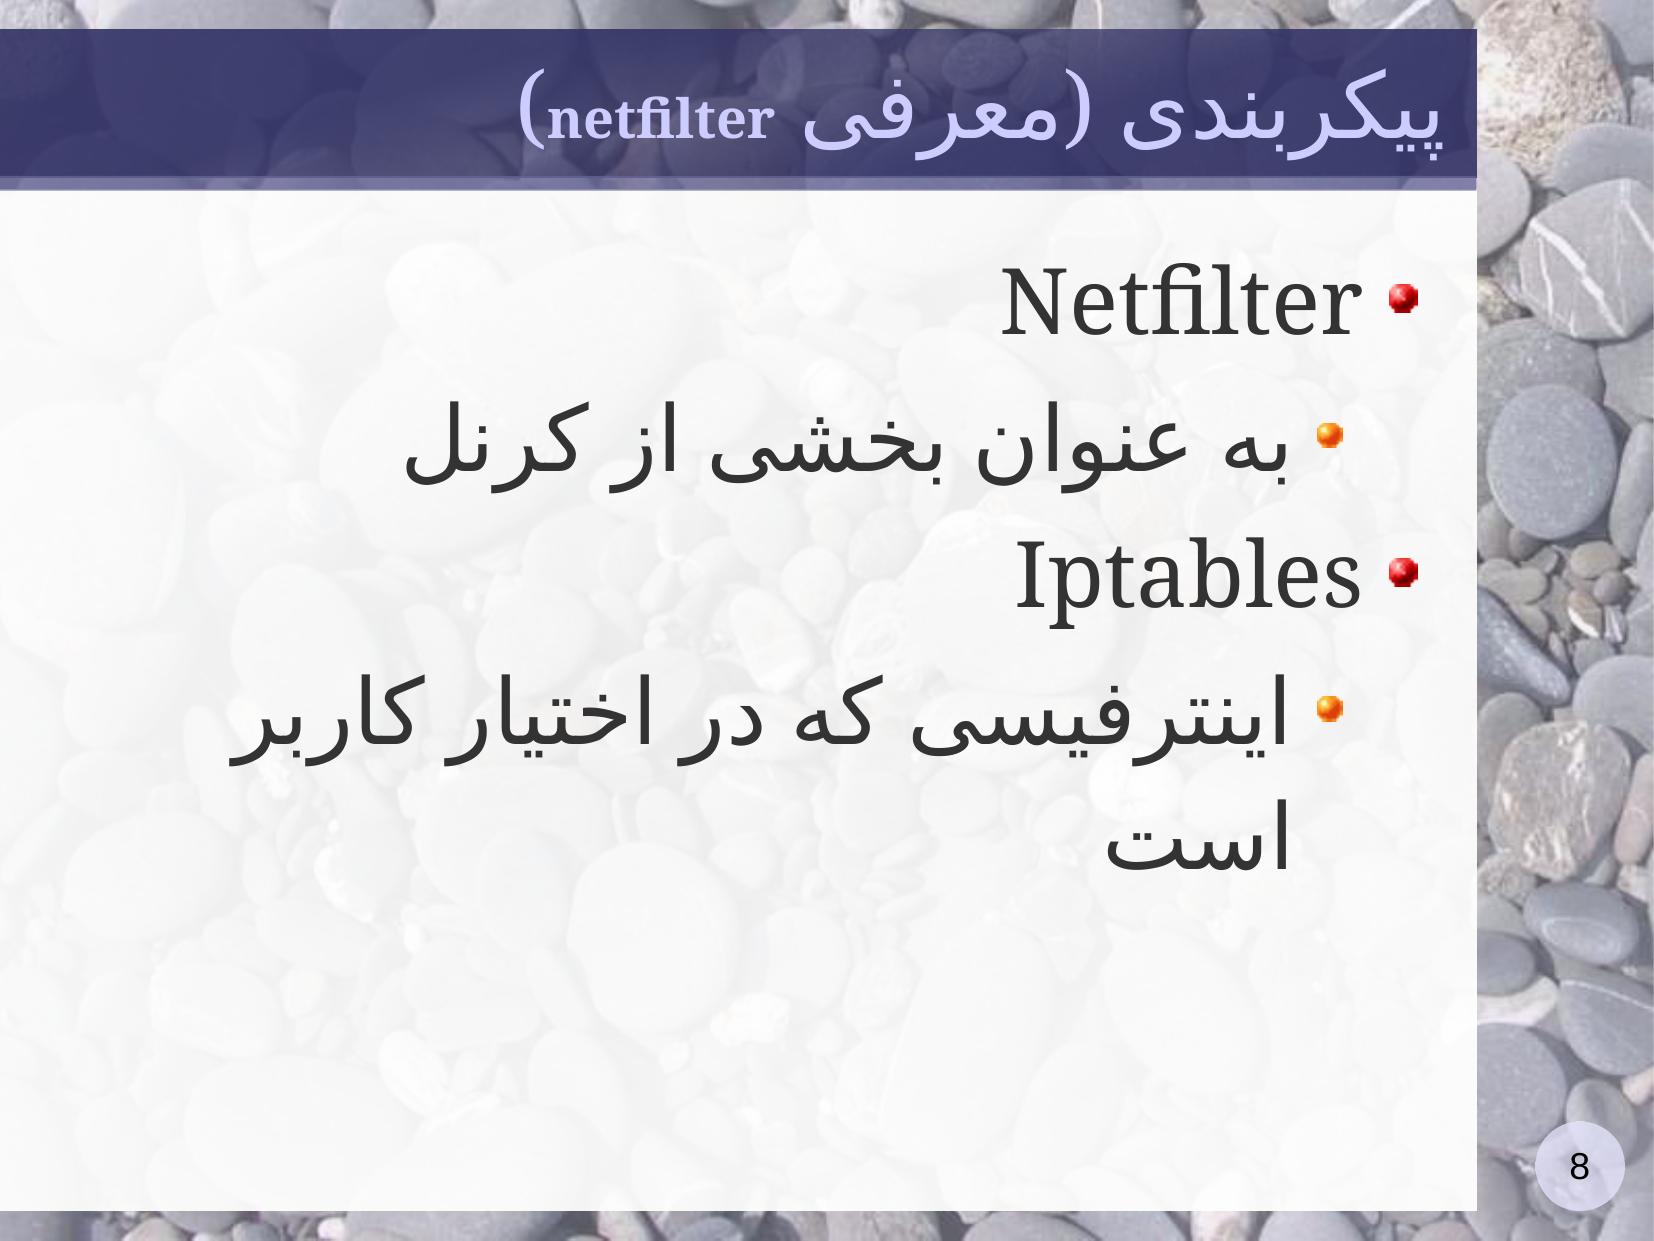

# پیکربندی (معرفی netfilter)
Netfilter
به عنوان بخشی از کرنل
Iptables
اینترفیسی که در اختیار کاربر است